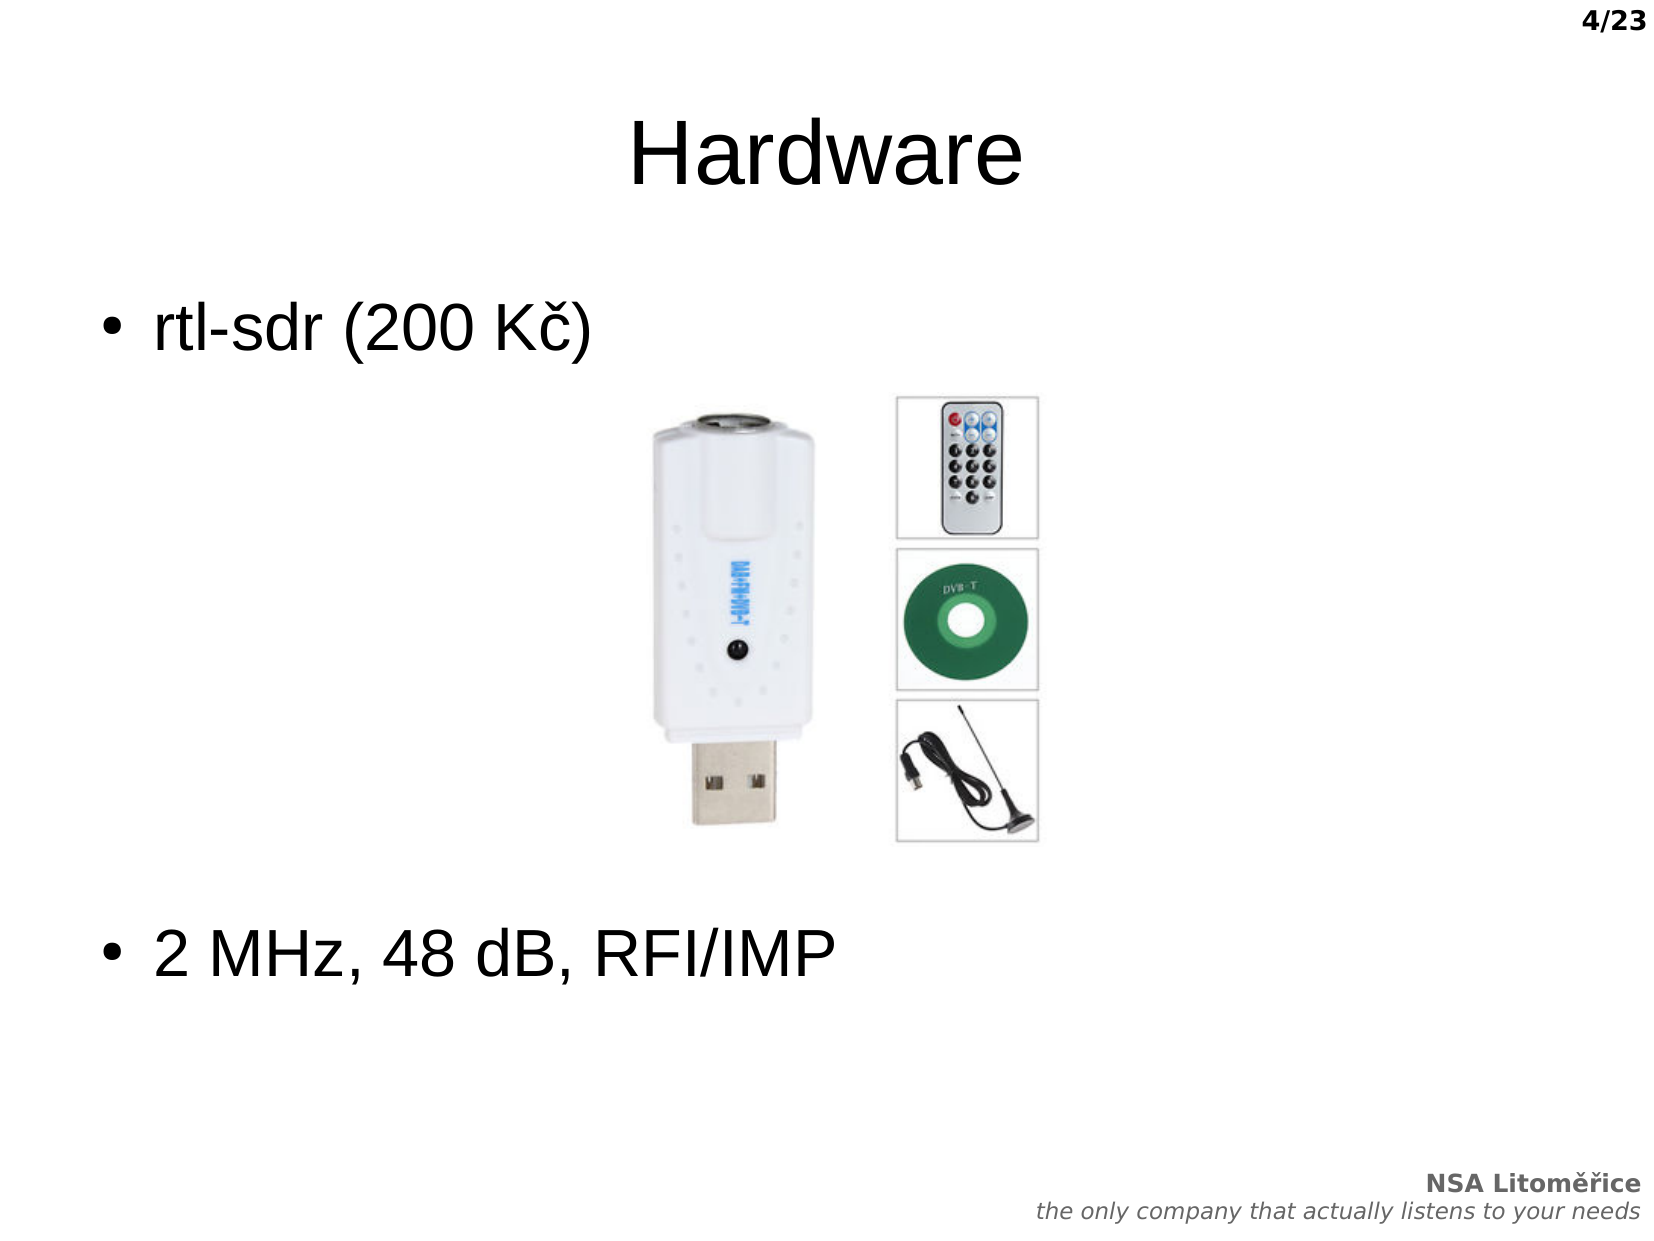

aaa
# Hardware
rtl-sdr (200 Kč)
2 MHz, 48 dB, RFI/IMP
4